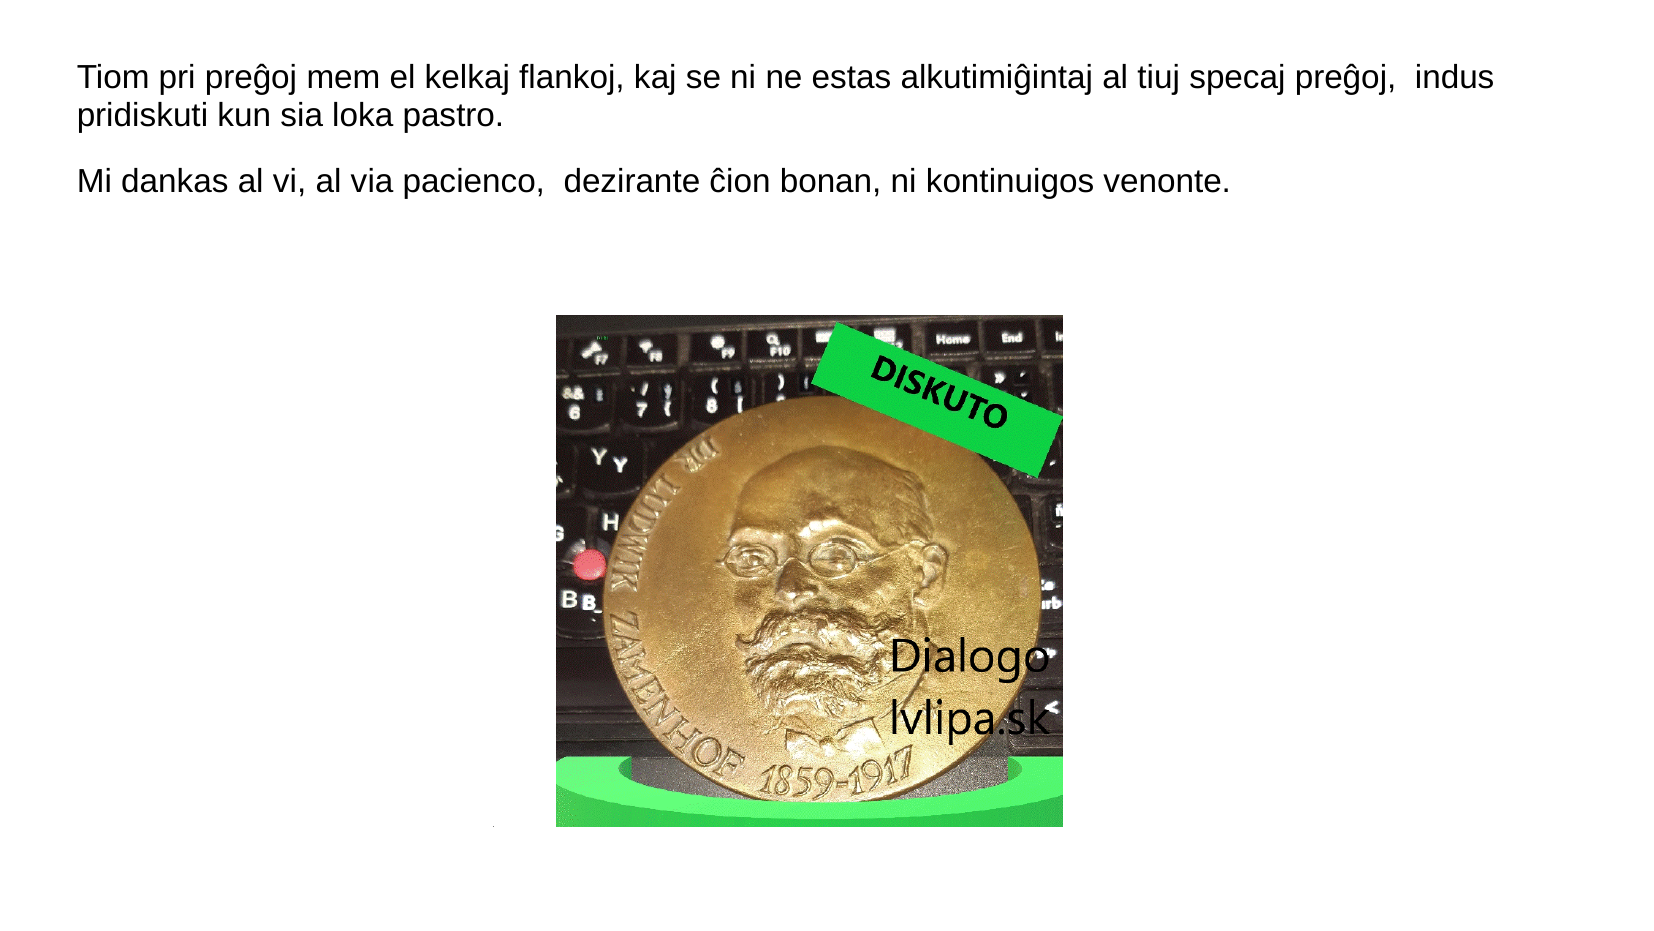

# Tiom pri preĝoj mem el kelkaj flankoj, kaj se ni ne estas alkutimiĝintaj al tiuj specaj preĝoj, indus pridiskuti kun sia loka pastro.
Mi dankas al vi, al via pacienco, dezirante ĉion bonan, ni kontinuigos venonte.